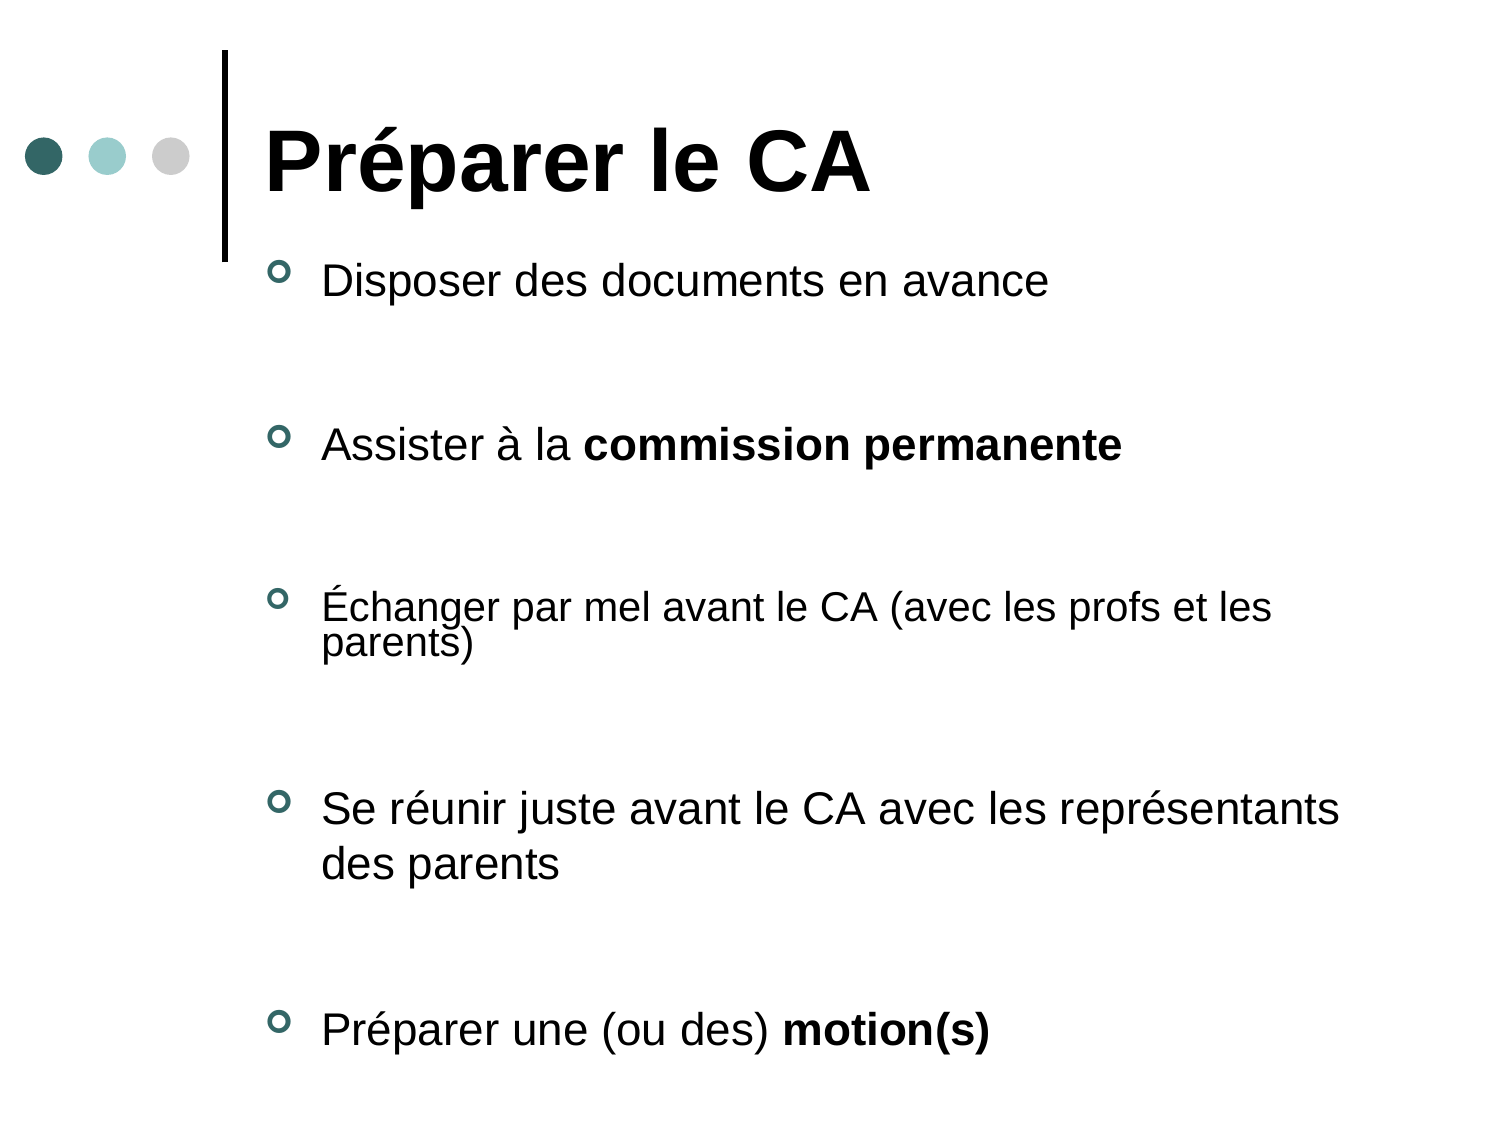

# Préparer le CA
Disposer des documents en avance
Assister à la commission permanente
Échanger par mel avant le CA (avec les profs et les parents)
Se réunir juste avant le CA avec les représentants des parents
Préparer une (ou des) motion(s)